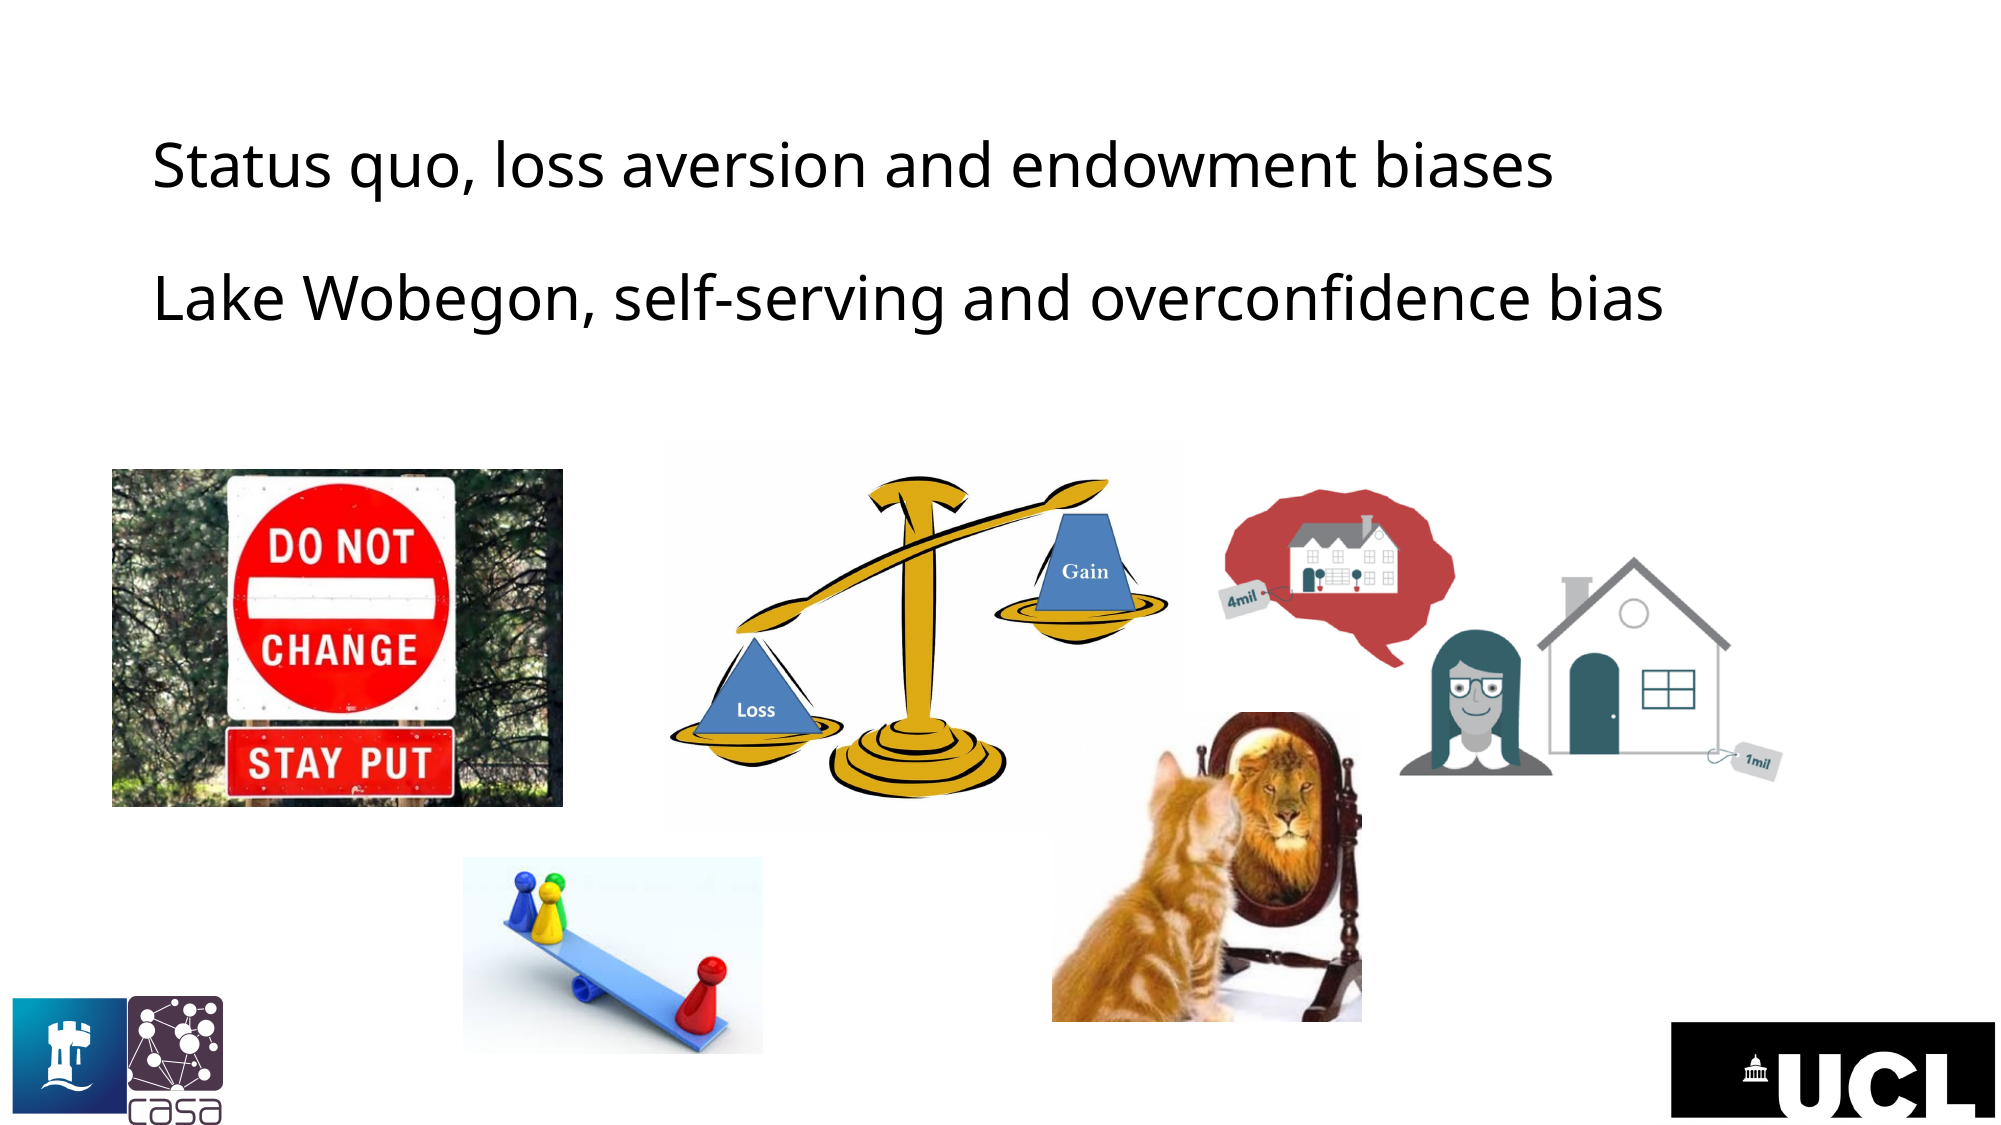

# Status quo, loss aversion and endowment biases Lake Wobegon, self-serving and overconfidence bias